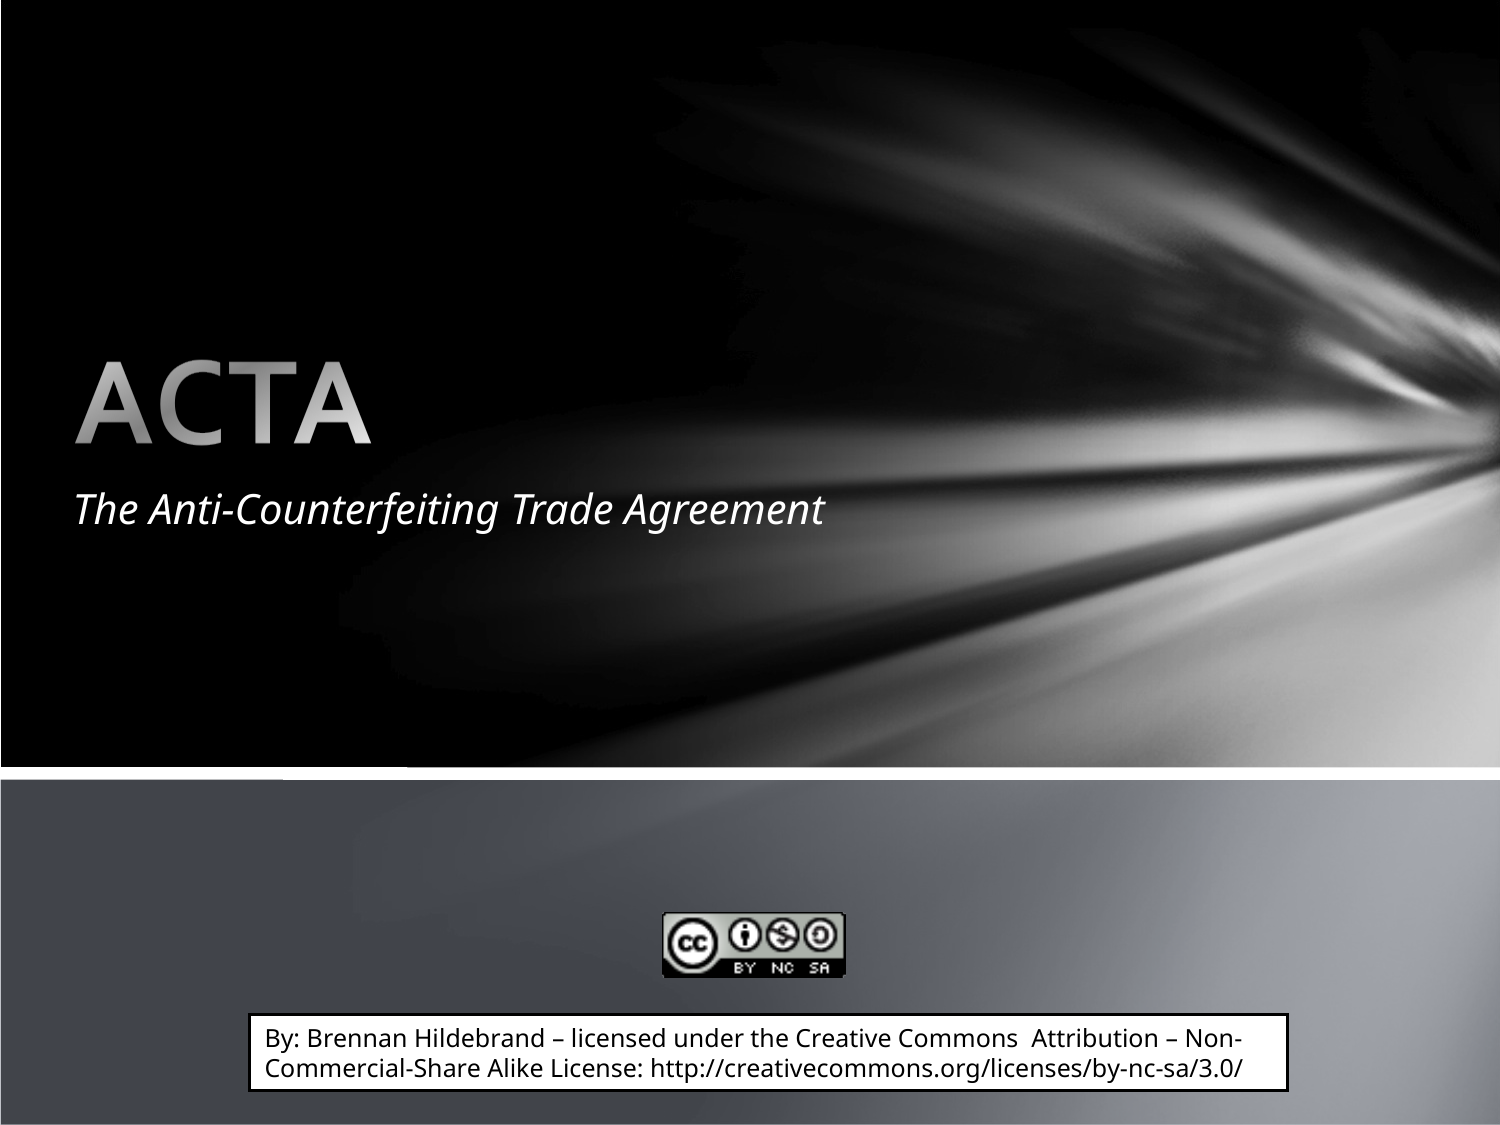

The Anti-Counterfeiting Trade Agreement
By: Brennan Hildebrand – licensed under the Creative Commons Attribution – Non-Commercial-Share Alike License: http://creativecommons.org/licenses/by-nc-sa/3.0/